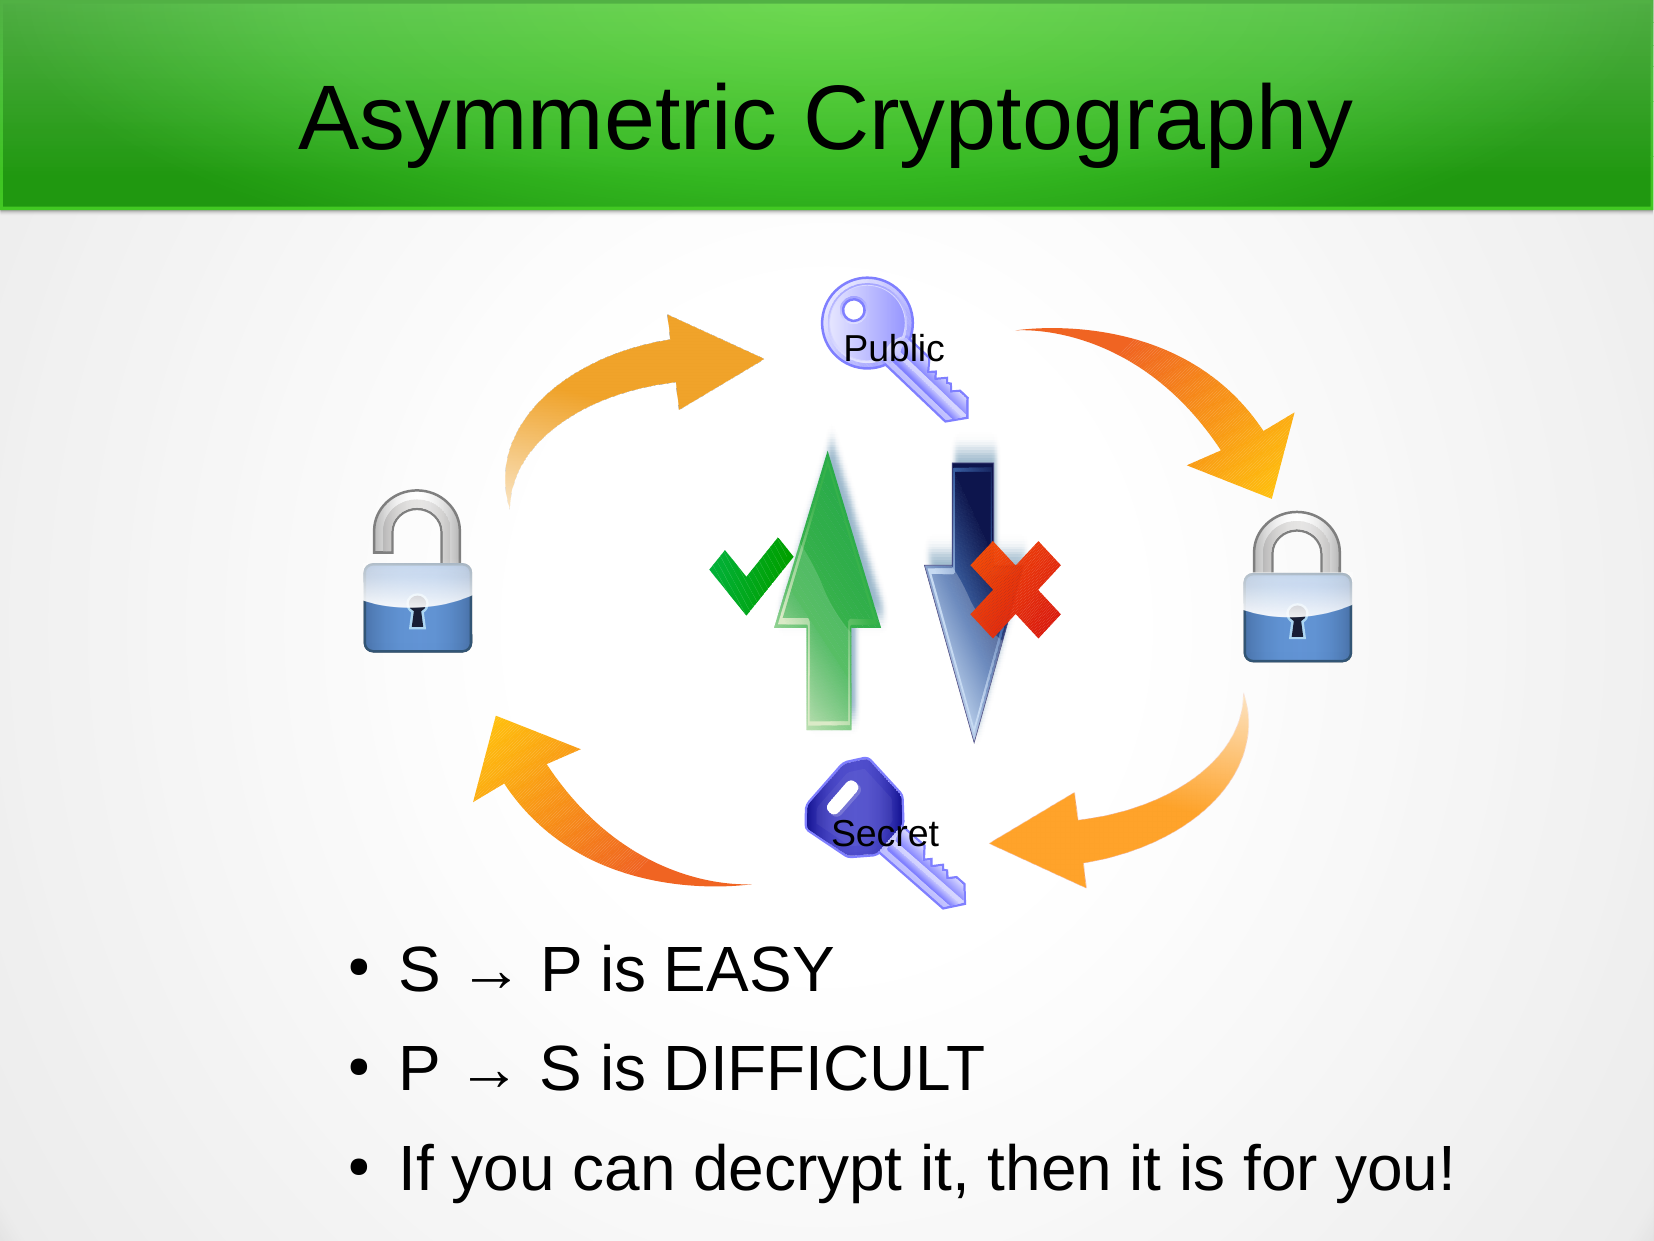

# Asymmetric Cryptography
Public
Secret
S → P is EASY
P → S is DIFFICULT
If you can decrypt it, then it is for you!